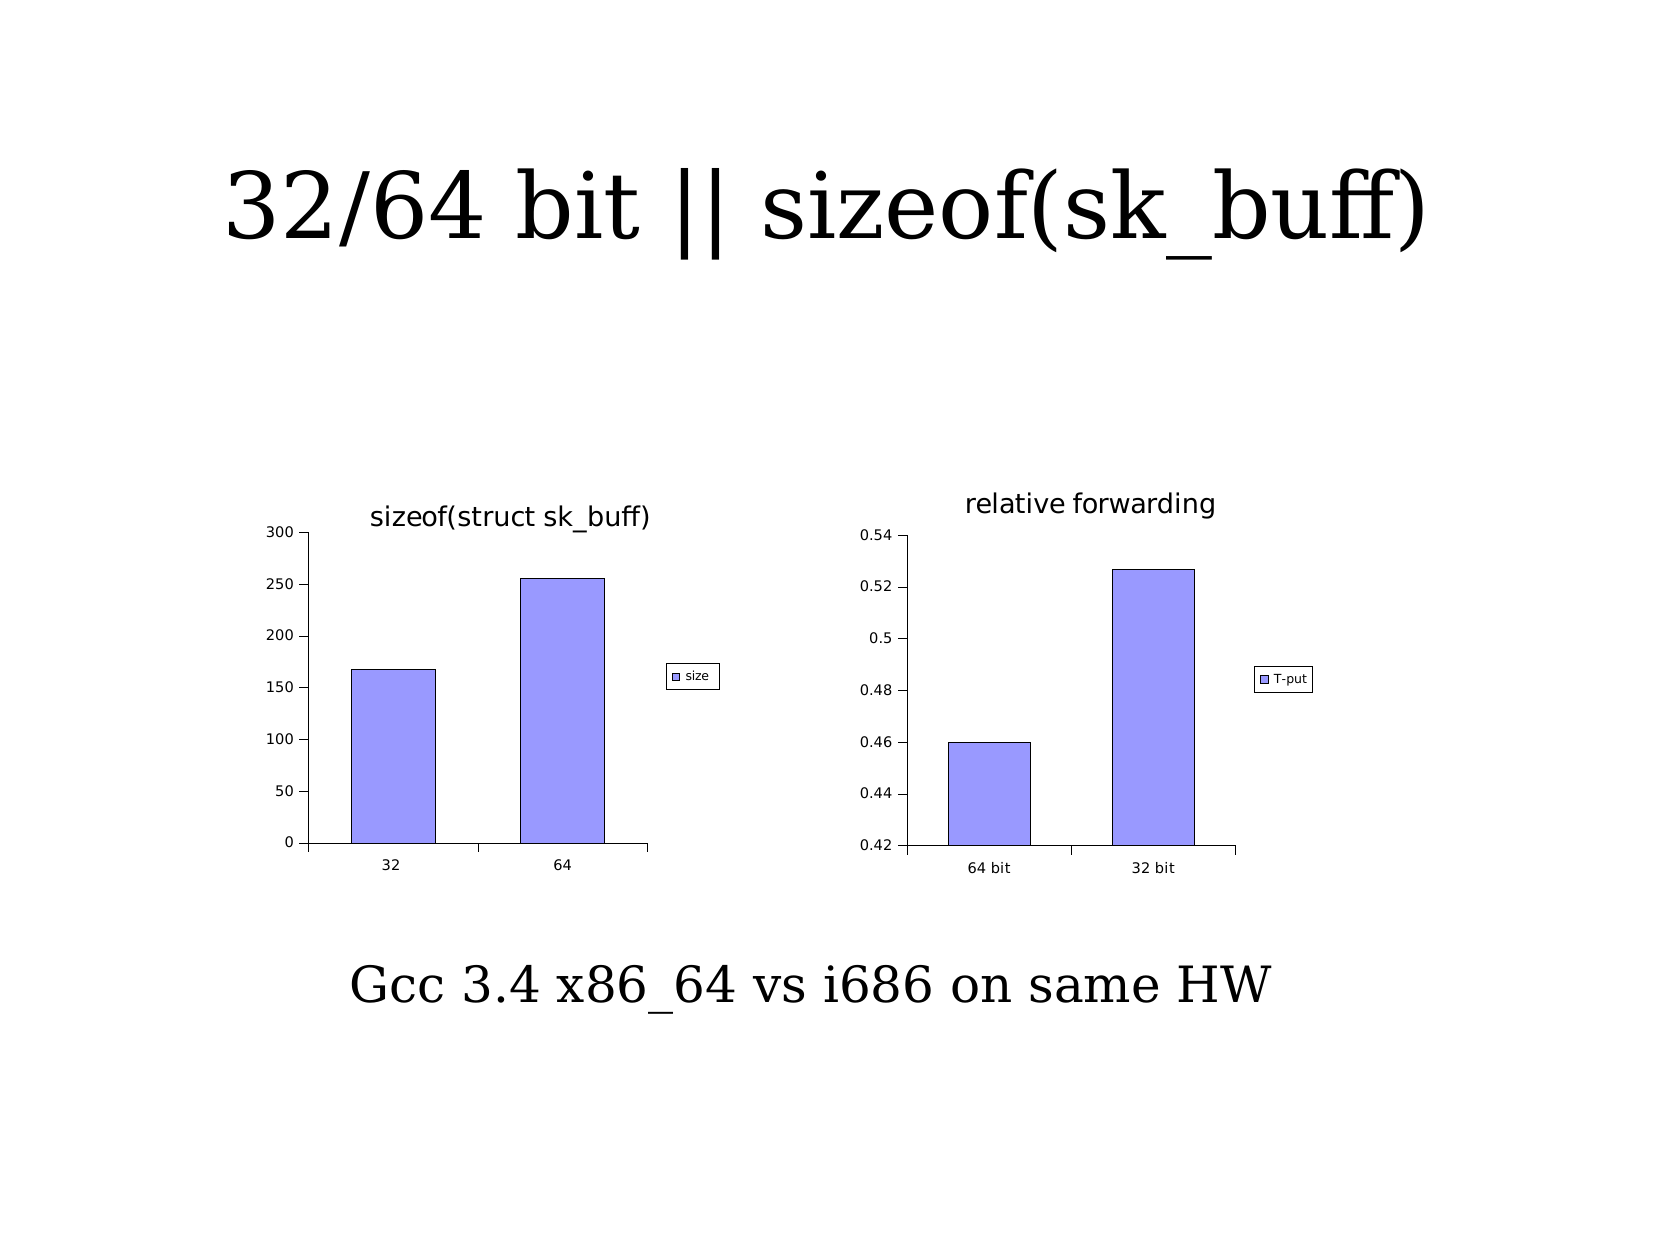

# 32/64 bit || sizeof(sk_buff)
### Chart: sizeof(struct sk_buff)
| Category | size |
|---|---|
| 32 | 168.0 |
| 64 | 256.0 |
### Chart: relative forwarding
| Category | T-put |
|---|---|
| 64 bit | 0.46 |
| 32 bit | 0.527 |Gcc 3.4 x86_64 vs i686 on same HW